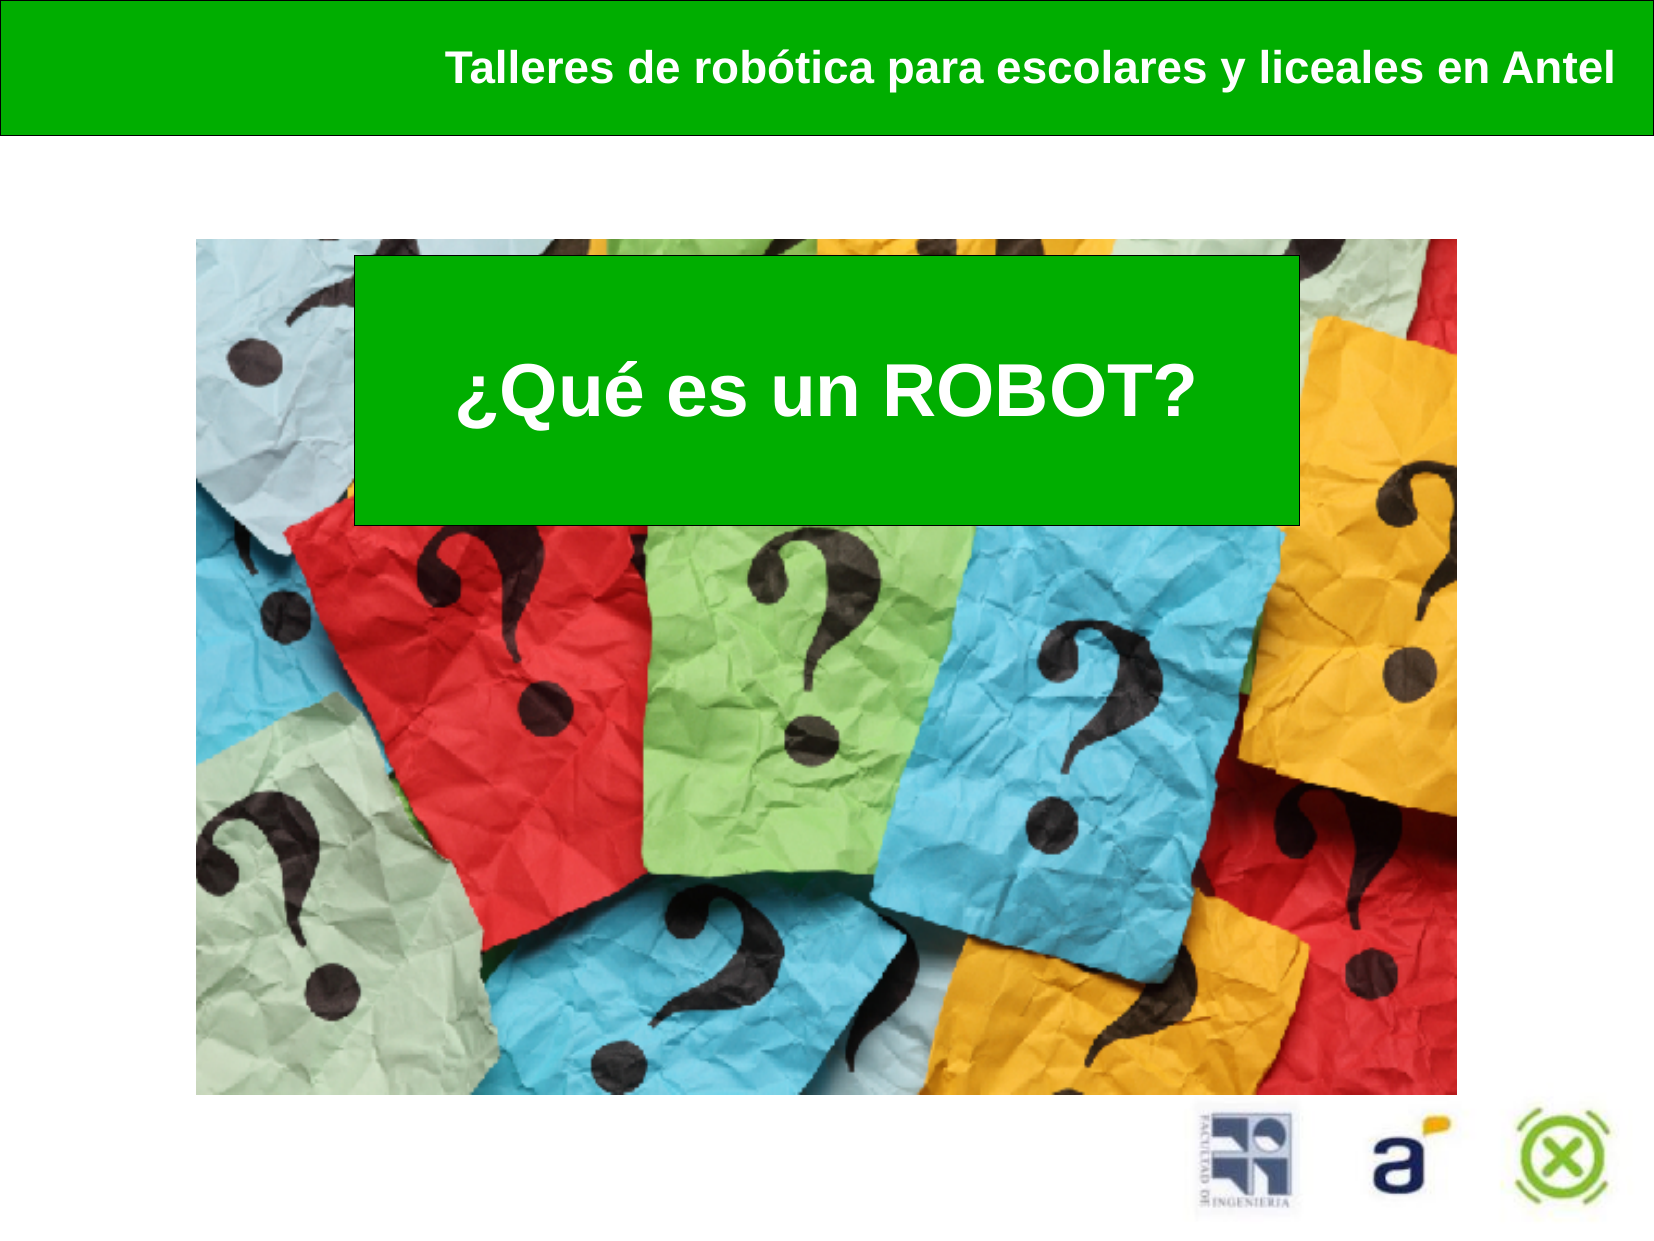

Talleres de robótica para escolares y liceales en Antel
¿Qué es un ROBOT?